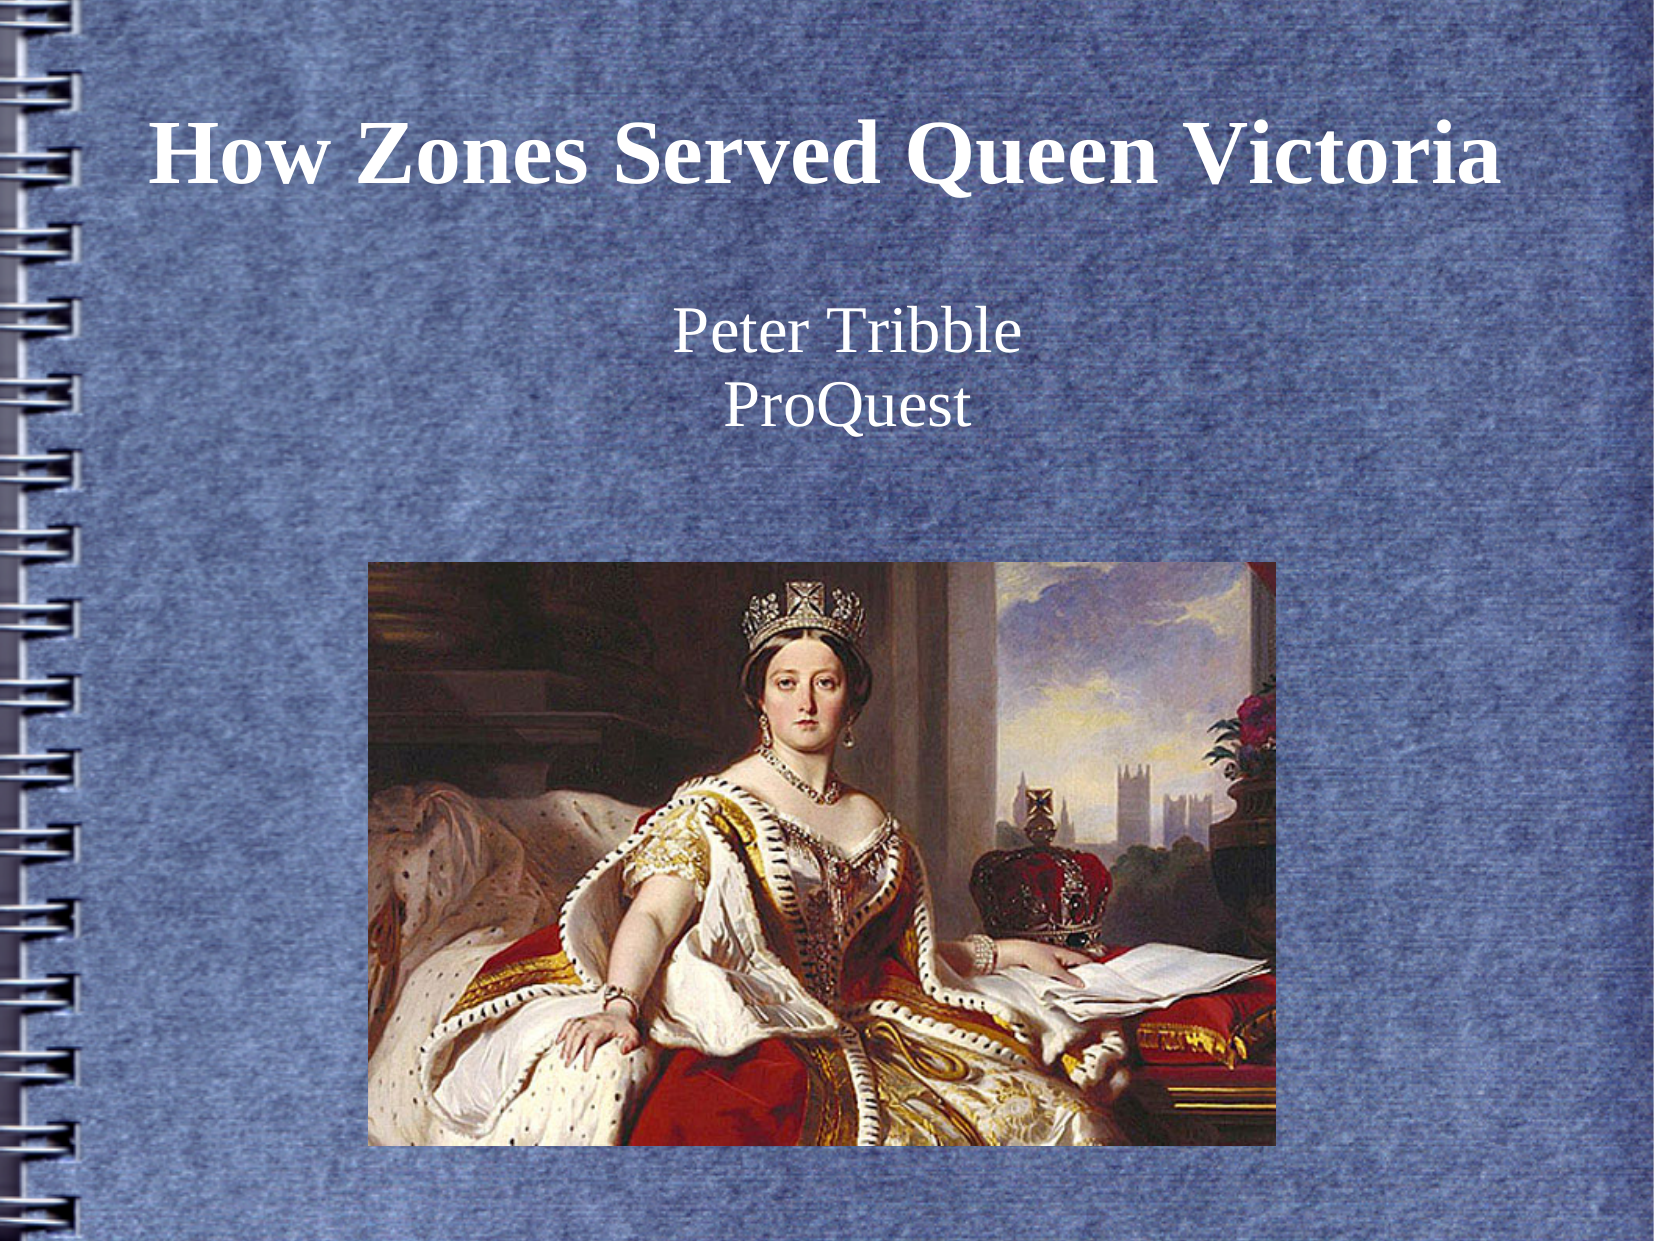

# How Zones Served Queen Victoria
Peter Tribble
ProQuest